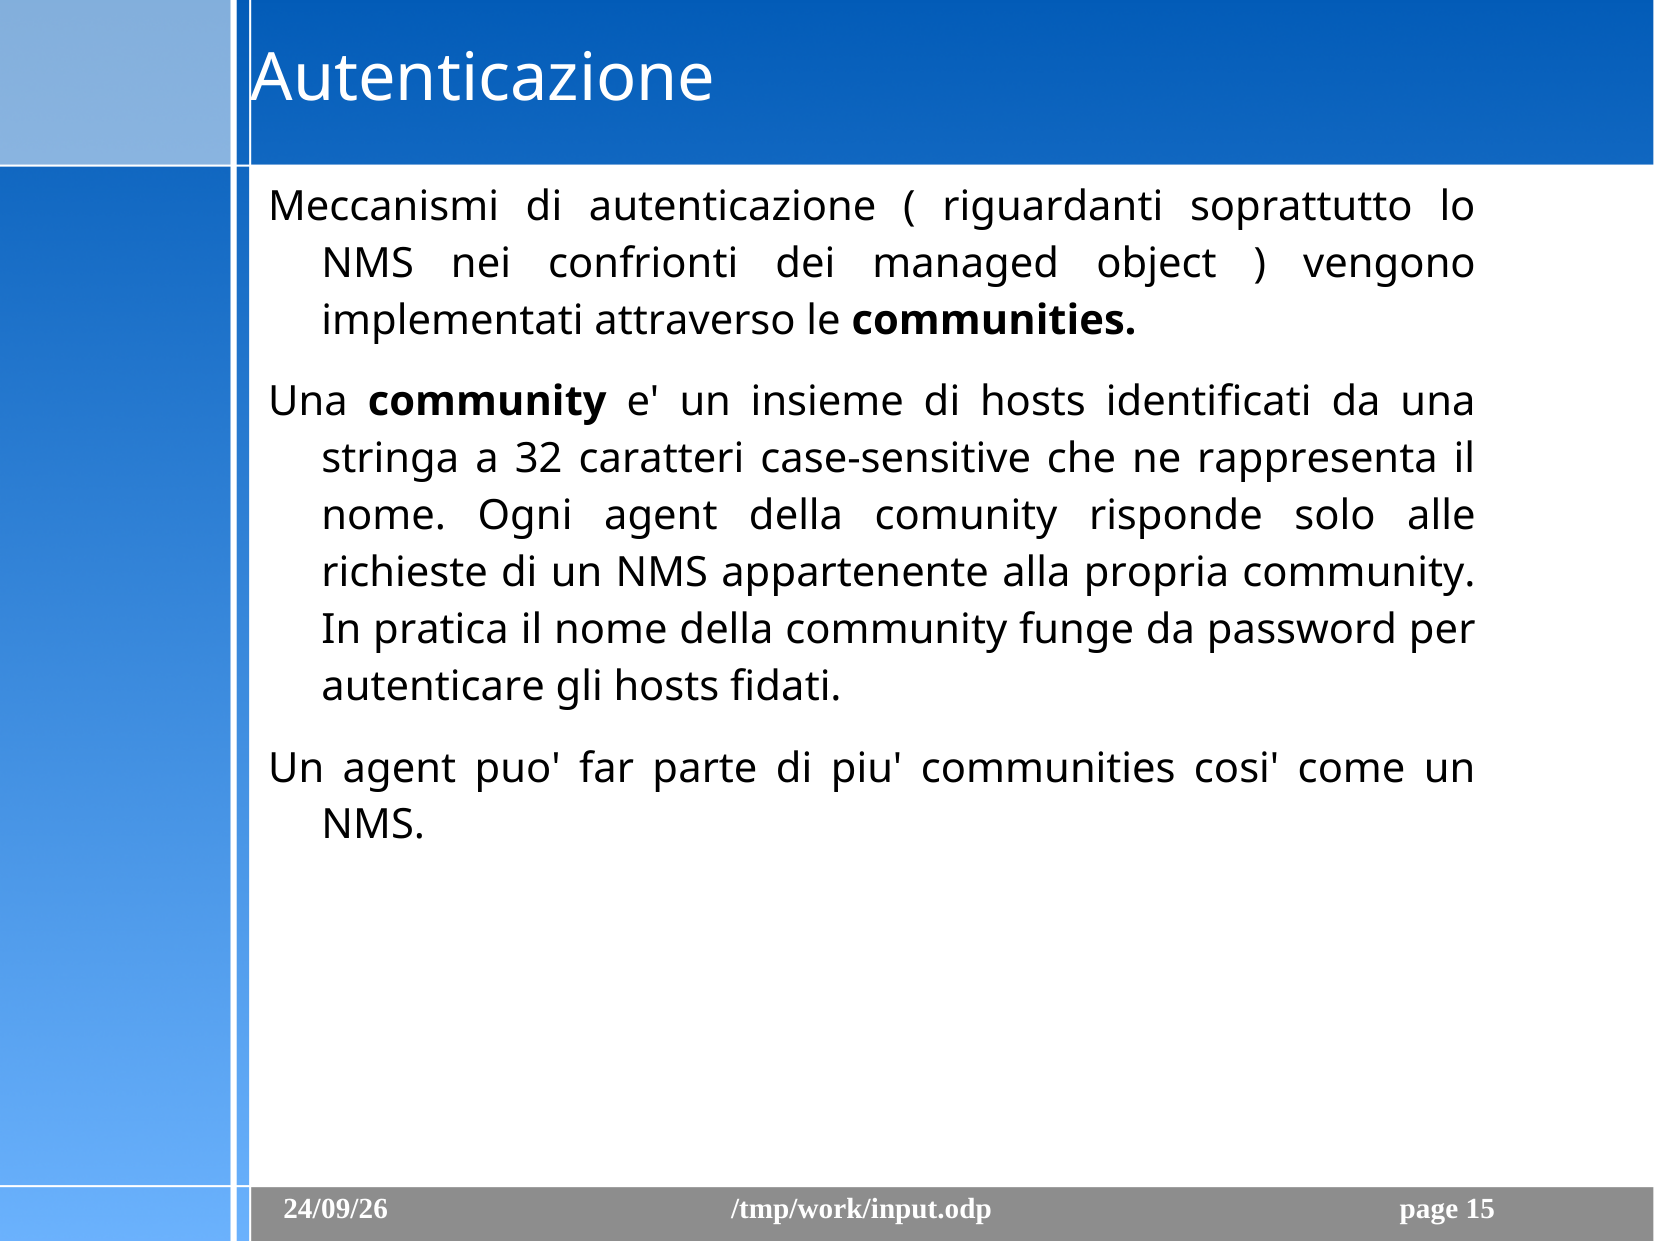

# Autenticazione
Meccanismi di autenticazione ( riguardanti soprattutto lo NMS nei confrionti dei managed object ) vengono implementati attraverso le communities.
Una community e' un insieme di hosts identificati da una stringa a 32 caratteri case-sensitive che ne rappresenta il nome. Ogni agent della comunity risponde solo alle richieste di un NMS appartenente alla propria community. In pratica il nome della community funge da password per autenticare gli hosts fidati.
Un agent puo' far parte di piu' communities cosi' come un NMS.